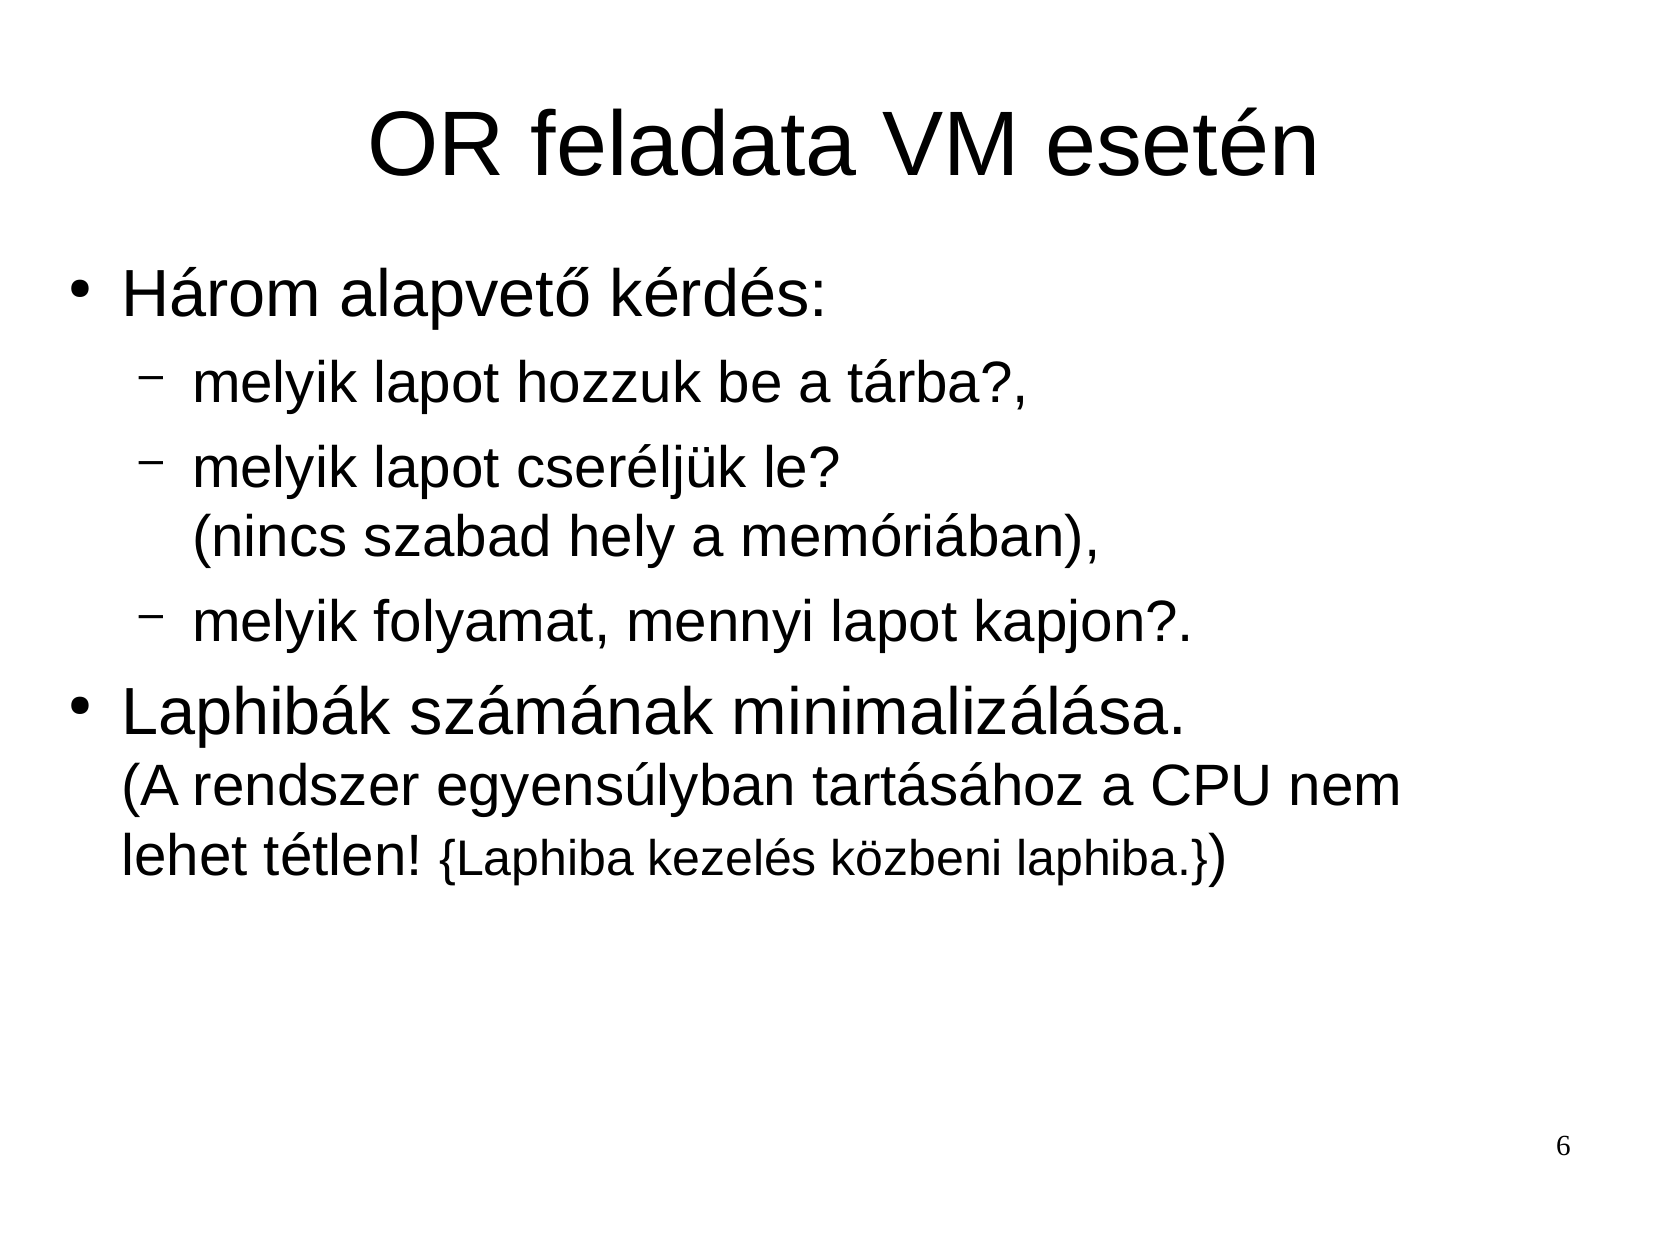

# OR feladata VM esetén
Három alapvető kérdés:
melyik lapot hozzuk be a tárba?,
melyik lapot cseréljük le?
(nincs szabad hely a memóriában),
melyik folyamat, mennyi lapot kapjon?.
Laphibák számának minimalizálása.
(A rendszer egyensúlyban tartásához a CPU nem lehet tétlen! {Laphiba kezelés közbeni laphiba.})
6